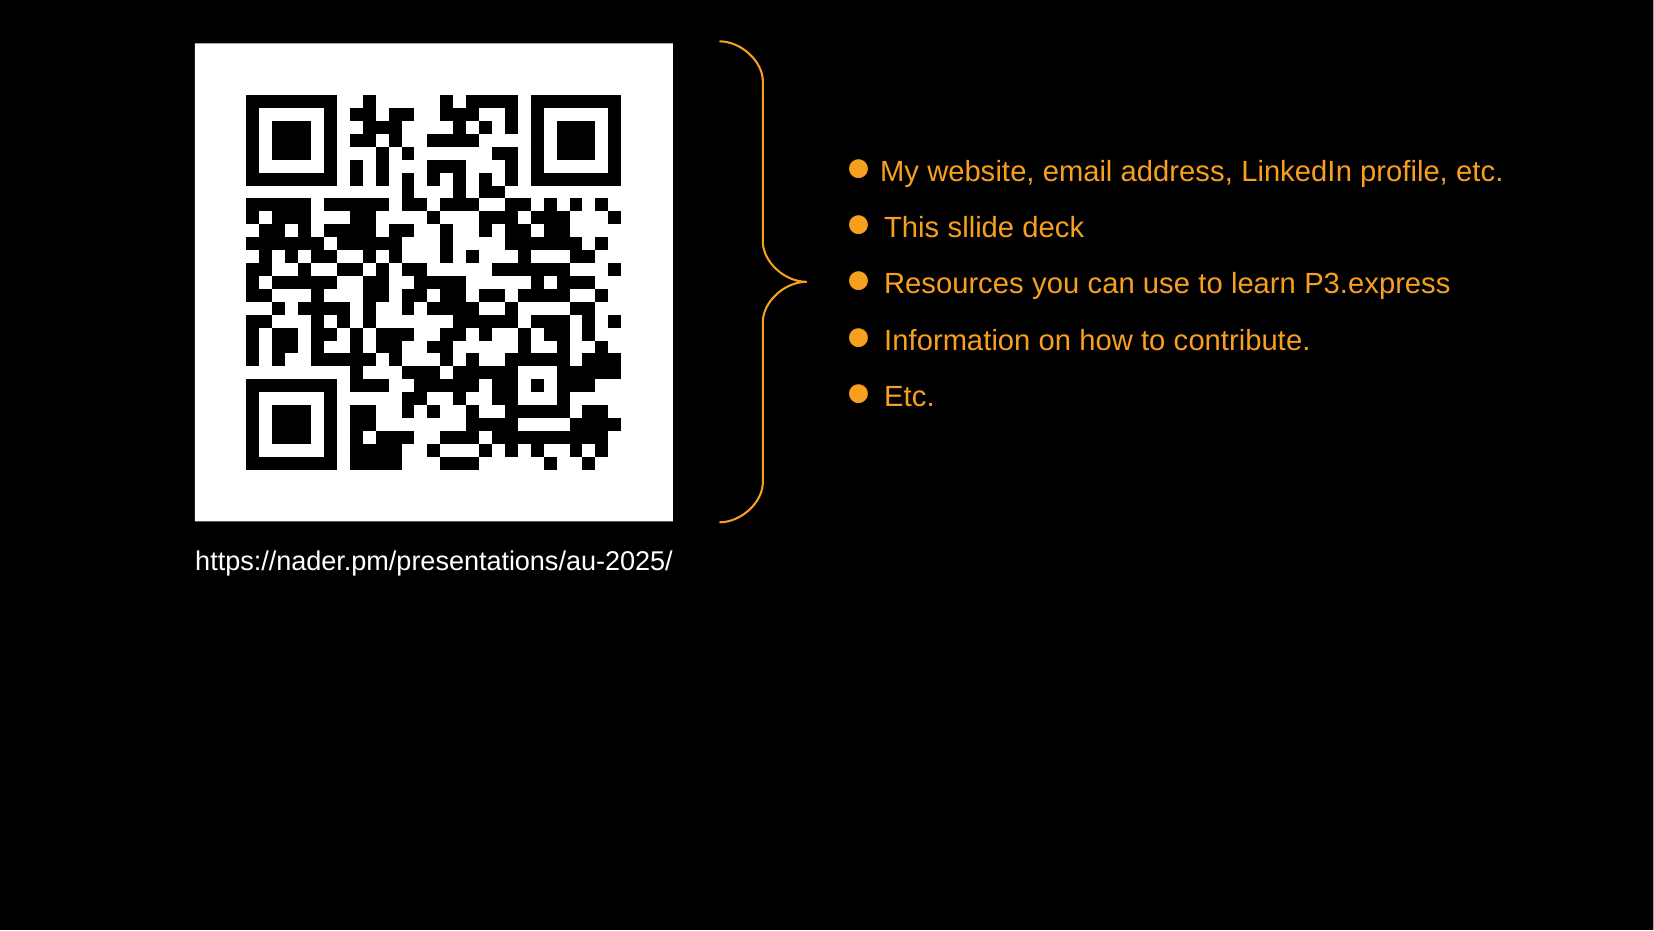

● My website, email address, LinkedIn profile, etc.
● This sllide deck
● Resources you can use to learn P3.express
● Information on how to contribute.
● Etc.
https://nader.pm/presentations/au-2025/